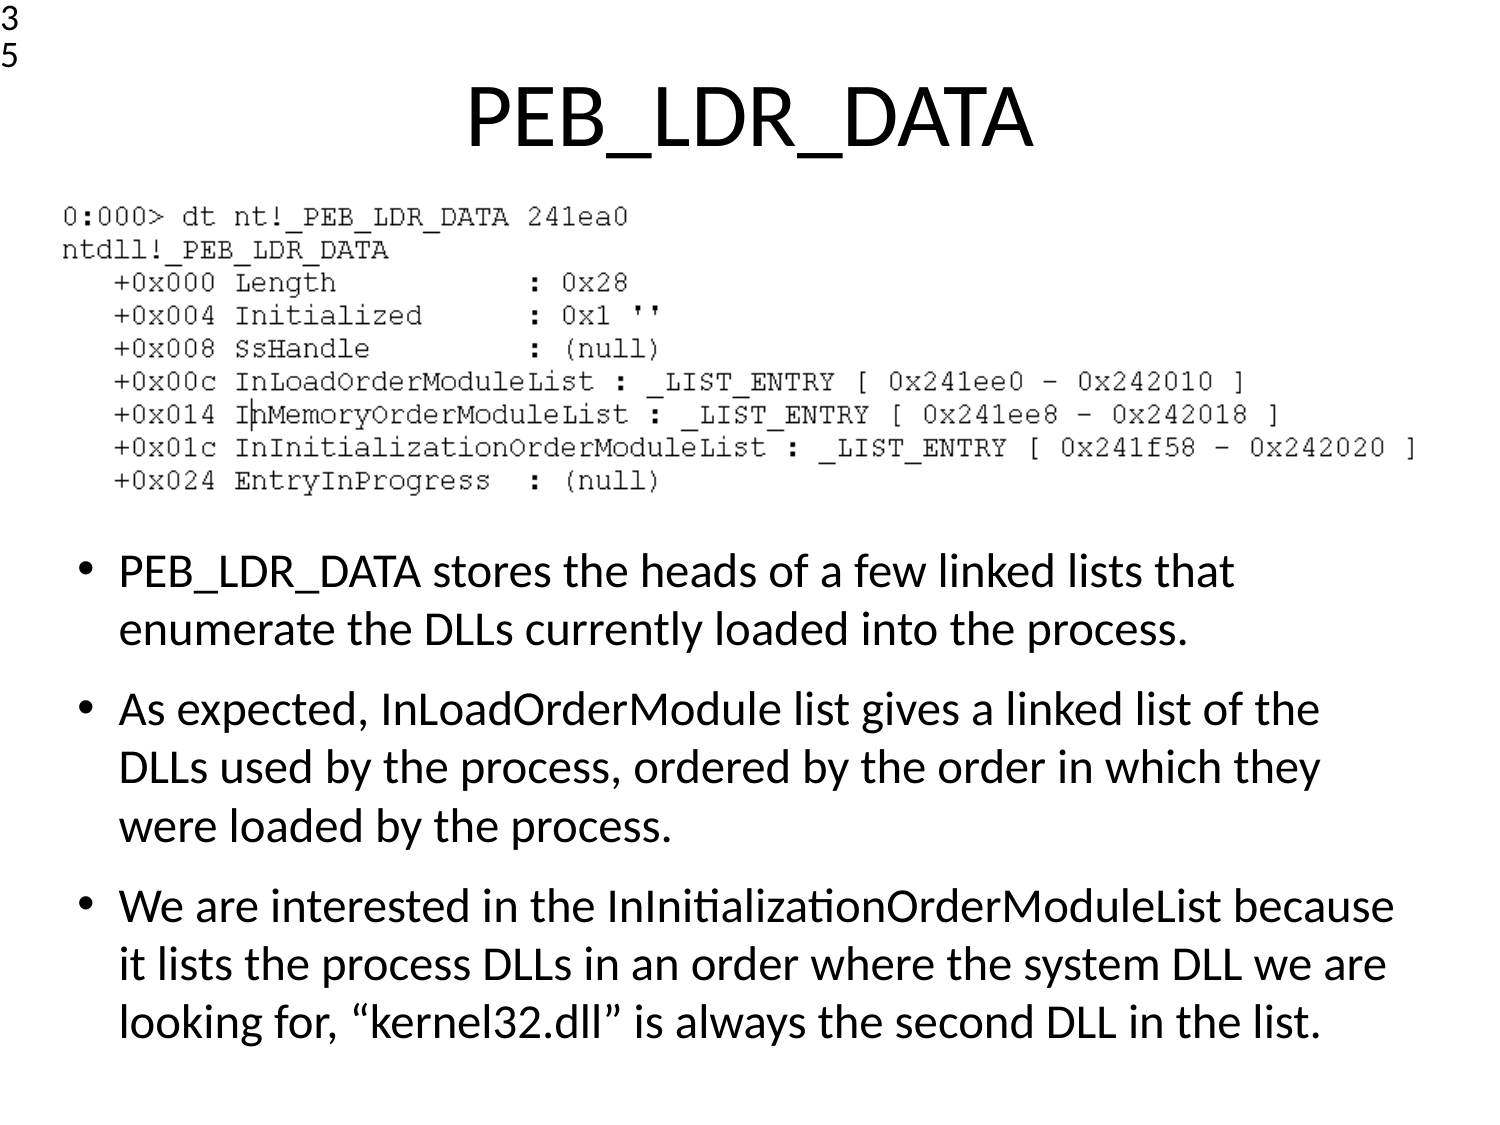

# PEB_LDR_DATA
PEB_LDR_DATA stores the heads of a few linked lists that enumerate the DLLs currently loaded into the process.
As expected, InLoadOrderModule list gives a linked list of the DLLs used by the process, ordered by the order in which they were loaded by the process.
We are interested in the InInitializationOrderModuleList because it lists the process DLLs in an order where the system DLL we are looking for, “kernel32.dll” is always the second DLL in the list.